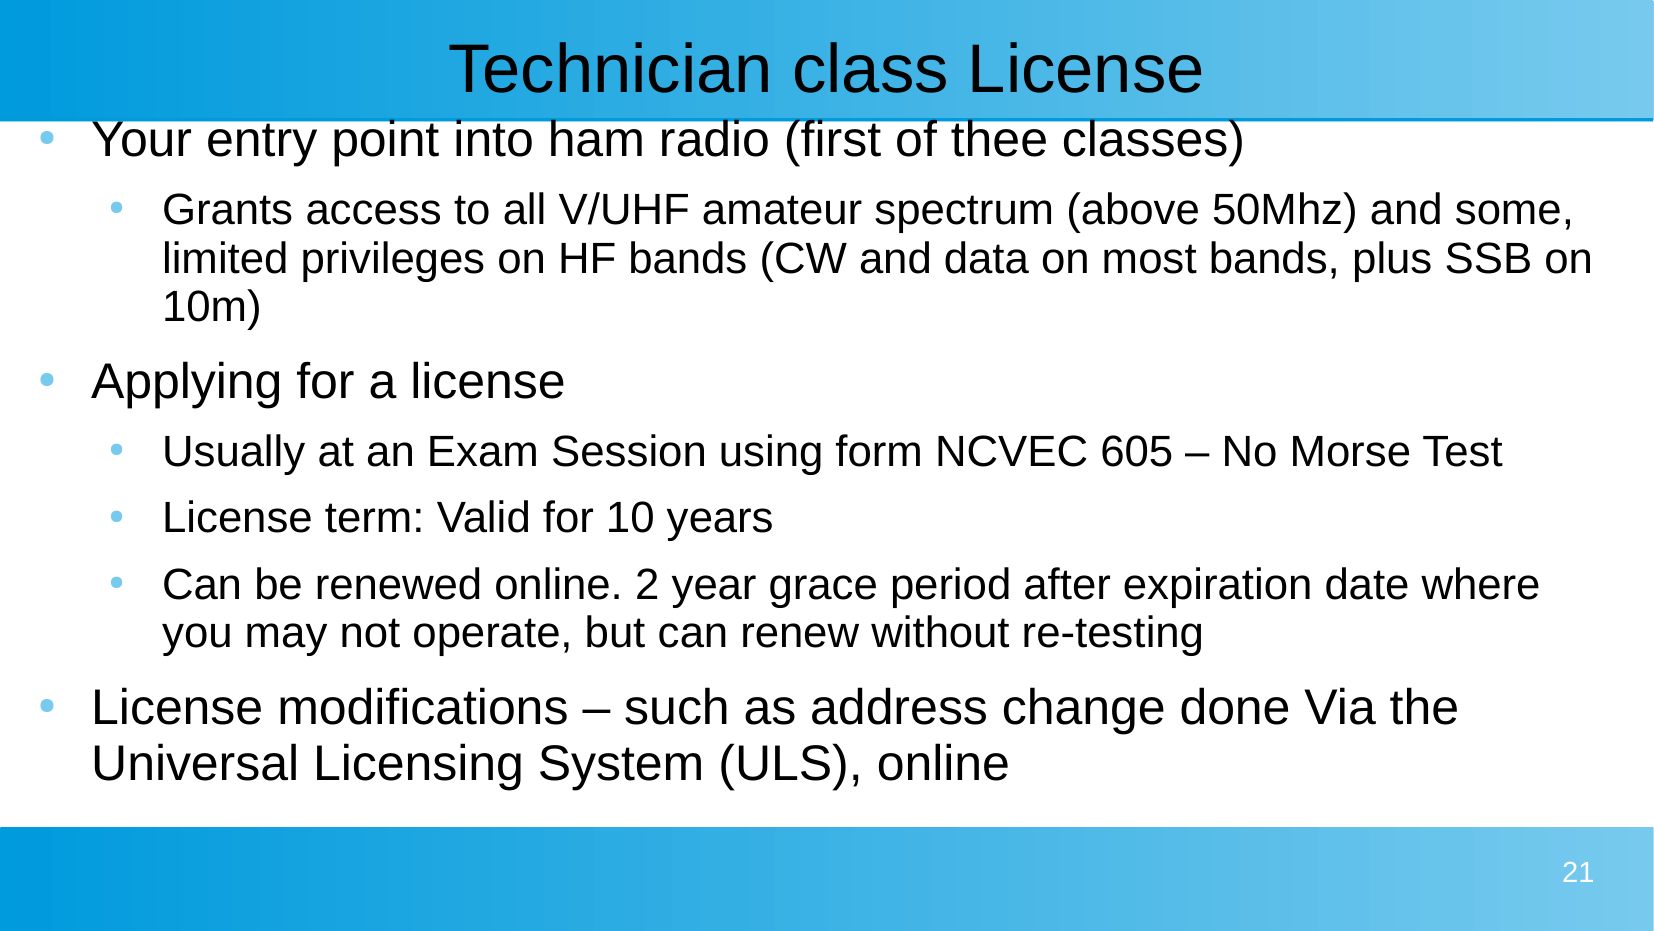

# Technician class License
Your entry point into ham radio (first of thee classes)
Grants access to all V/UHF amateur spectrum (above 50Mhz) and some, limited privileges on HF bands (CW and data on most bands, plus SSB on 10m)
Applying for a license
Usually at an Exam Session using form NCVEC 605 – No Morse Test
License term: Valid for 10 years
Can be renewed online. 2 year grace period after expiration date where you may not operate, but can renew without re-testing
License modifications – such as address change done Via the Universal Licensing System (ULS), online
21